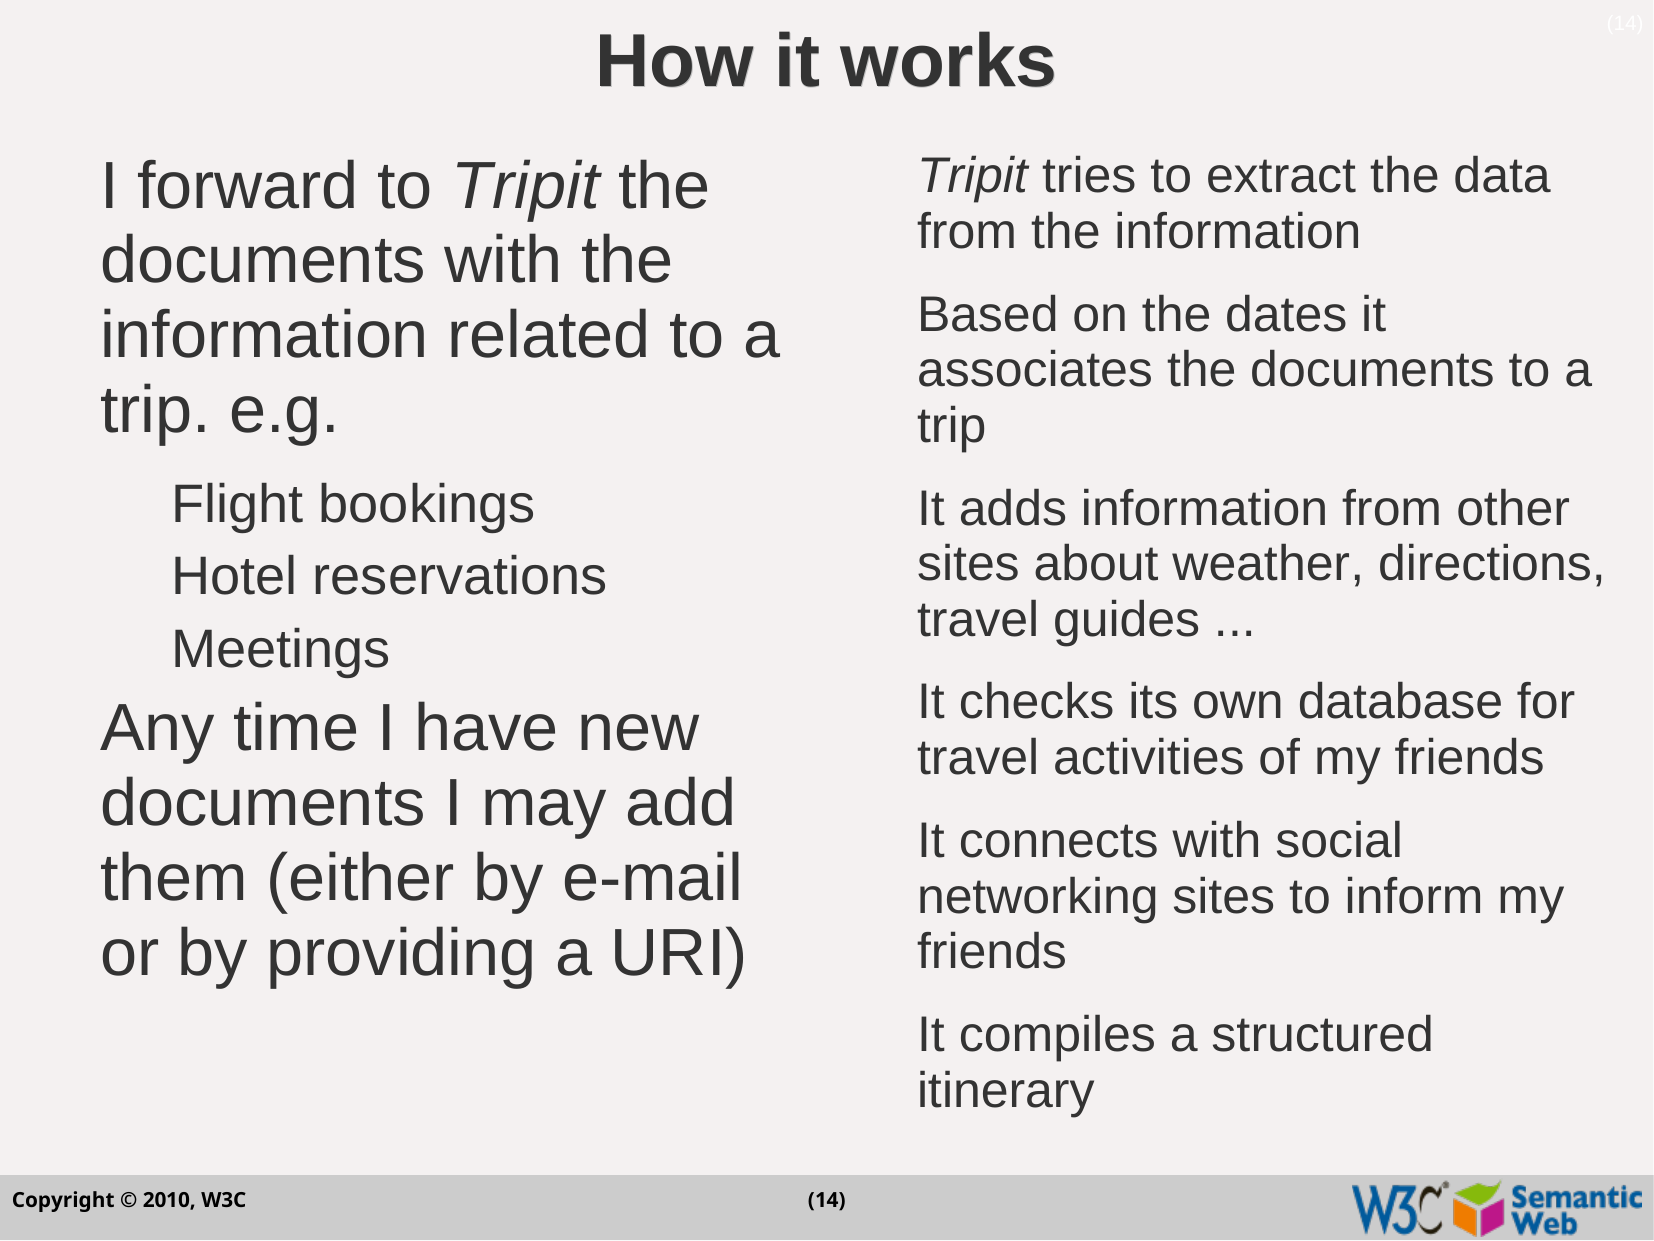

# How it works
I forward to Tripit the documents with the information related to a trip. e.g.
Flight bookings
Hotel reservations
Meetings
Any time I have new documents I may add them (either by e-mail or by providing a URI)
Tripit tries to extract the data from the information
Based on the dates it associates the documents to a trip
It adds information from other sites about weather, directions, travel guides ...
It checks its own database for travel activities of my friends
It connects with social networking sites to inform my friends
It compiles a structured itinerary